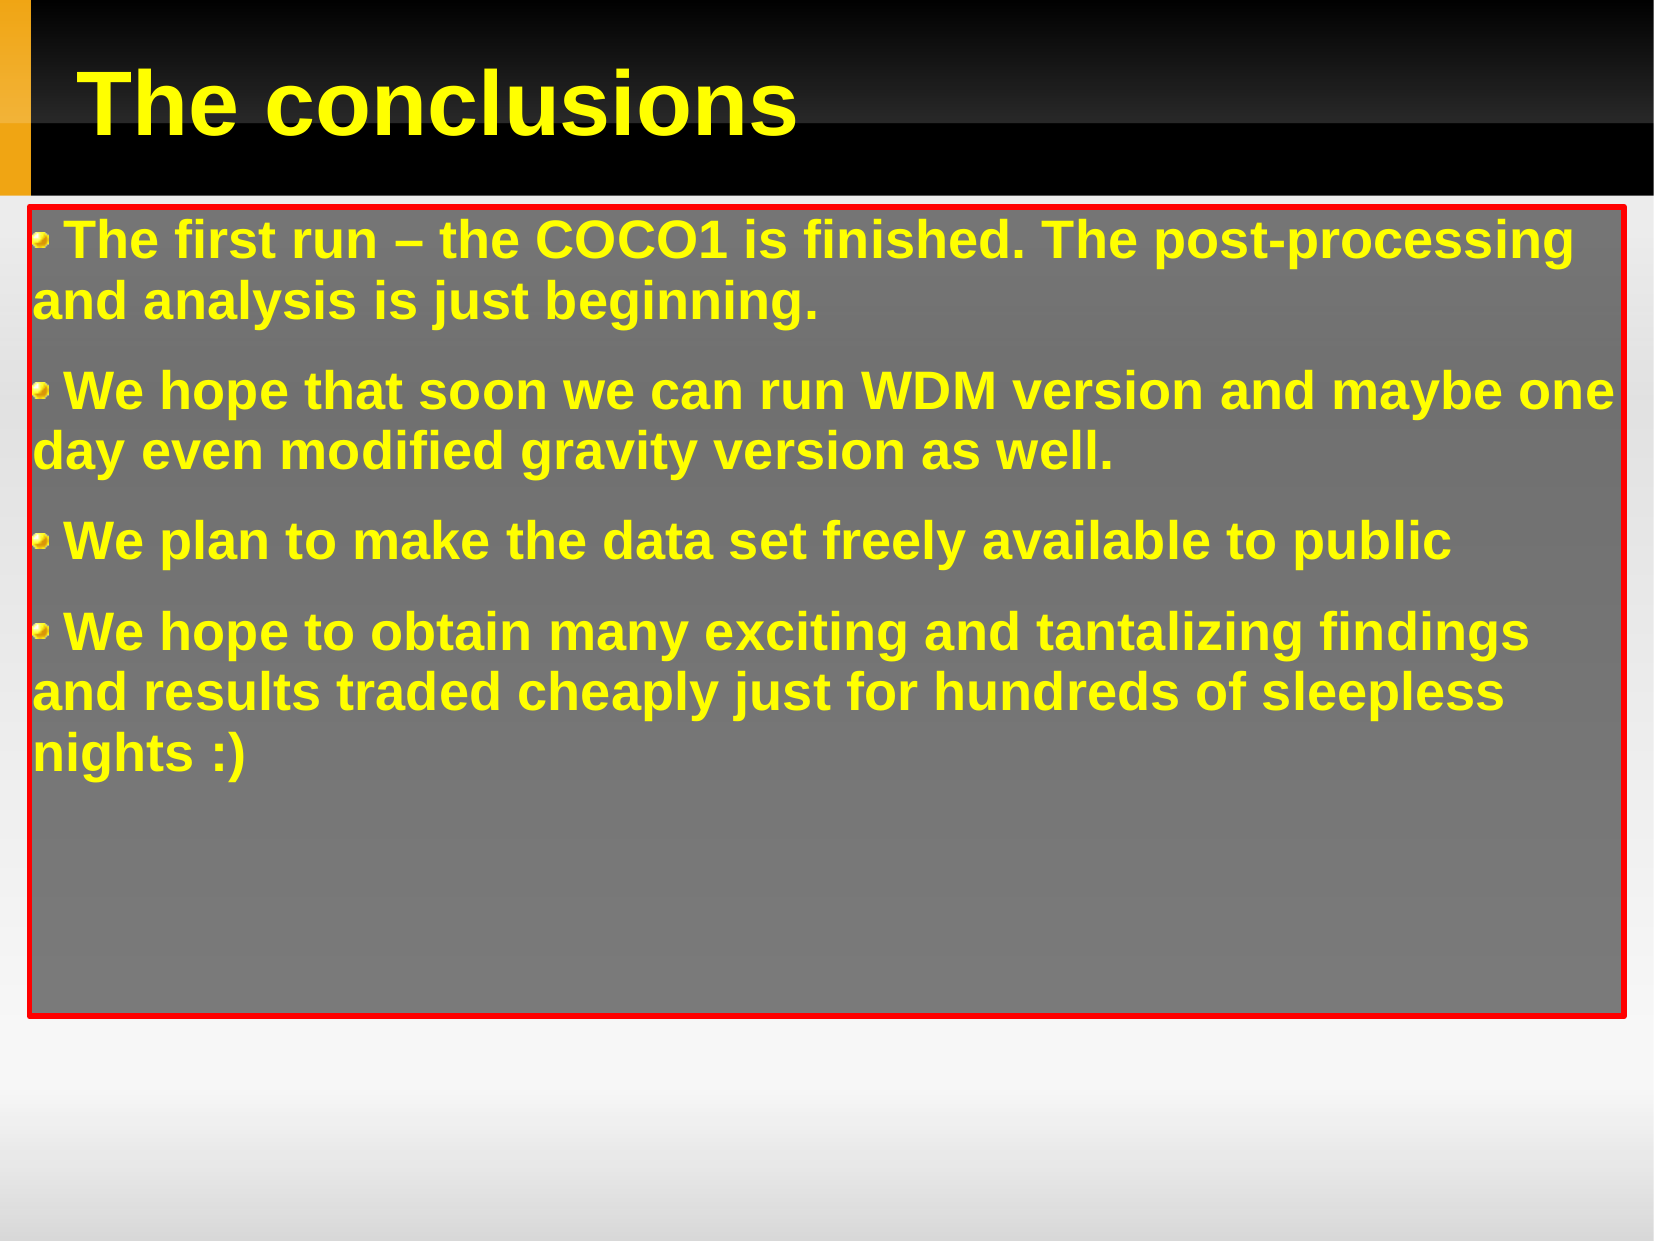

# The conclusions
 The first run – the COCO1 is finished. The post-processing and analysis is just beginning.
 We hope that soon we can run WDM version and maybe one day even modified gravity version as well.
 We plan to make the data set freely available to public
 We hope to obtain many exciting and tantalizing findings and results traded cheaply just for hundreds of sleepless nights :)